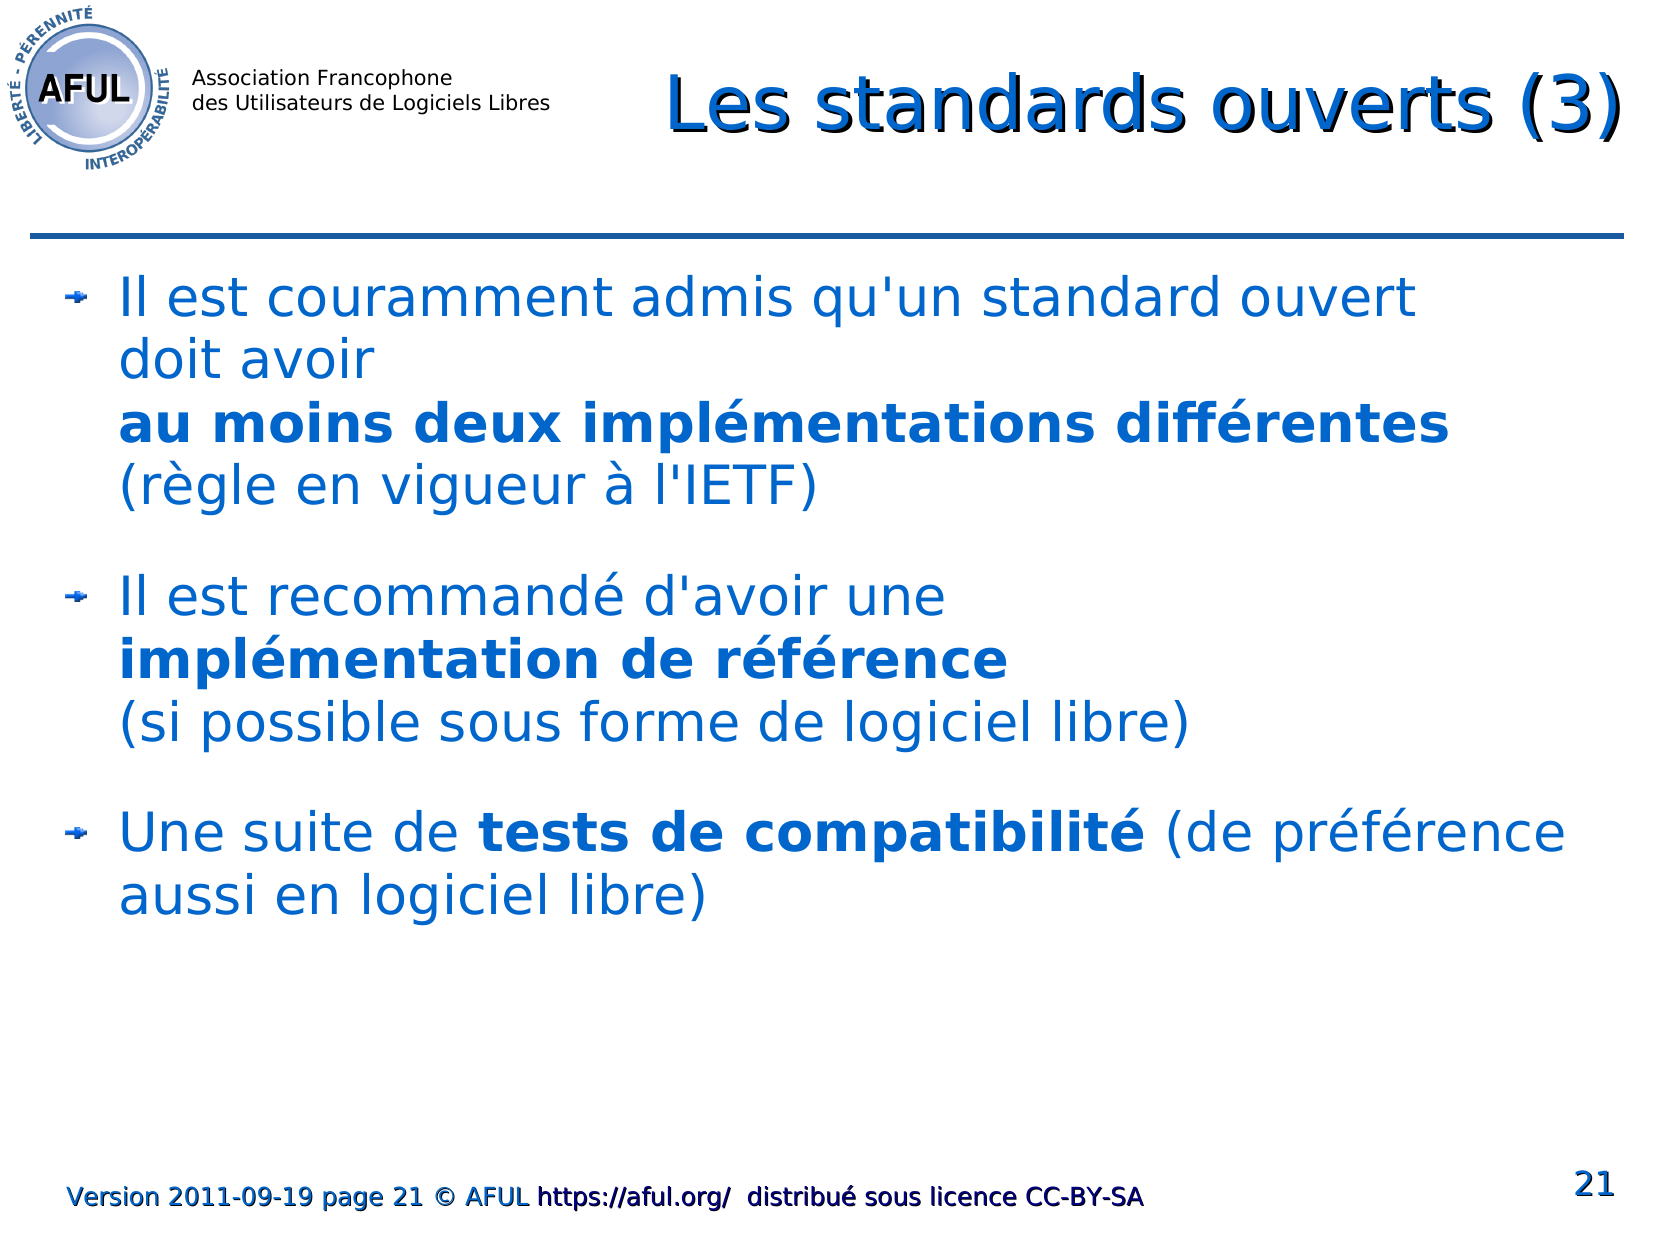

# Les standards ouverts (3)
Il est couramment admis qu'un standard ouvert
doit avoir
au moins deux implémentations différentes (règle en vigueur à l'IETF)
Il est recommandé d'avoir une
implémentation de référence
(si possible sous forme de logiciel libre)
Une suite de tests de compatibilité (de préférence aussi en logiciel libre)